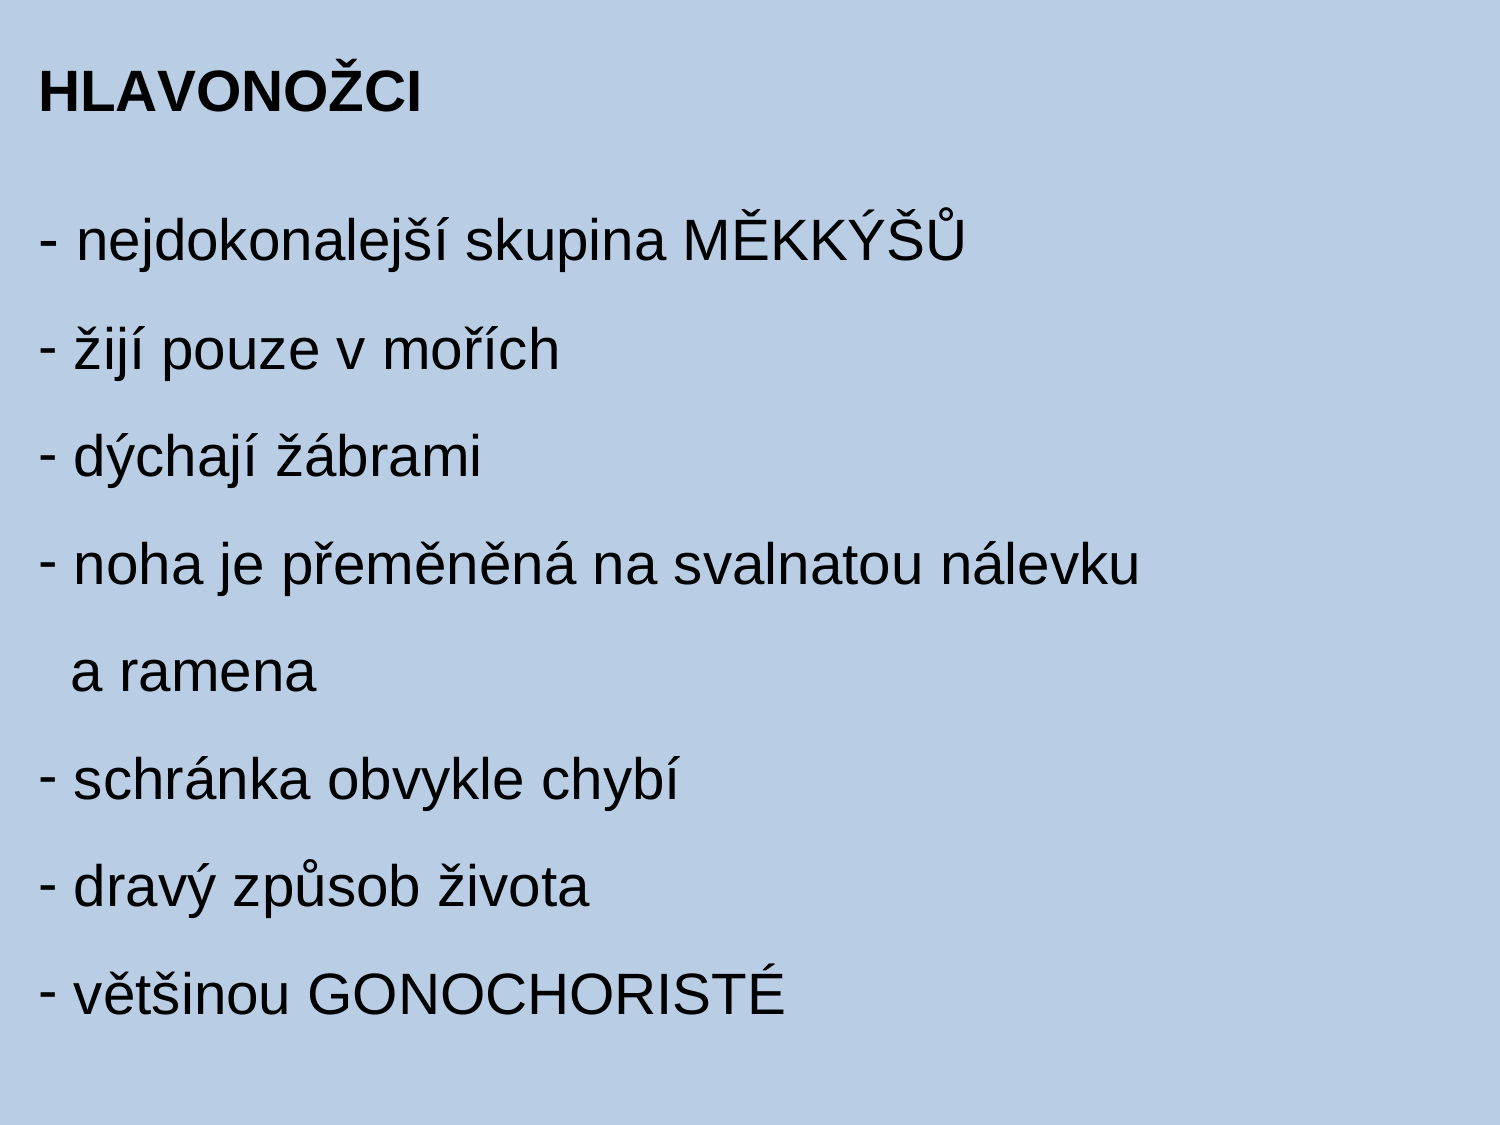

HLAVONOŽCI
- nejdokonalejší skupina MĚKKÝŠŮ
 žijí pouze v mořích
 dýchají žábrami
 noha je přeměněná na svalnatou nálevku
 a ramena
 schránka obvykle chybí
 dravý způsob života
 většinou GONOCHORISTÉ